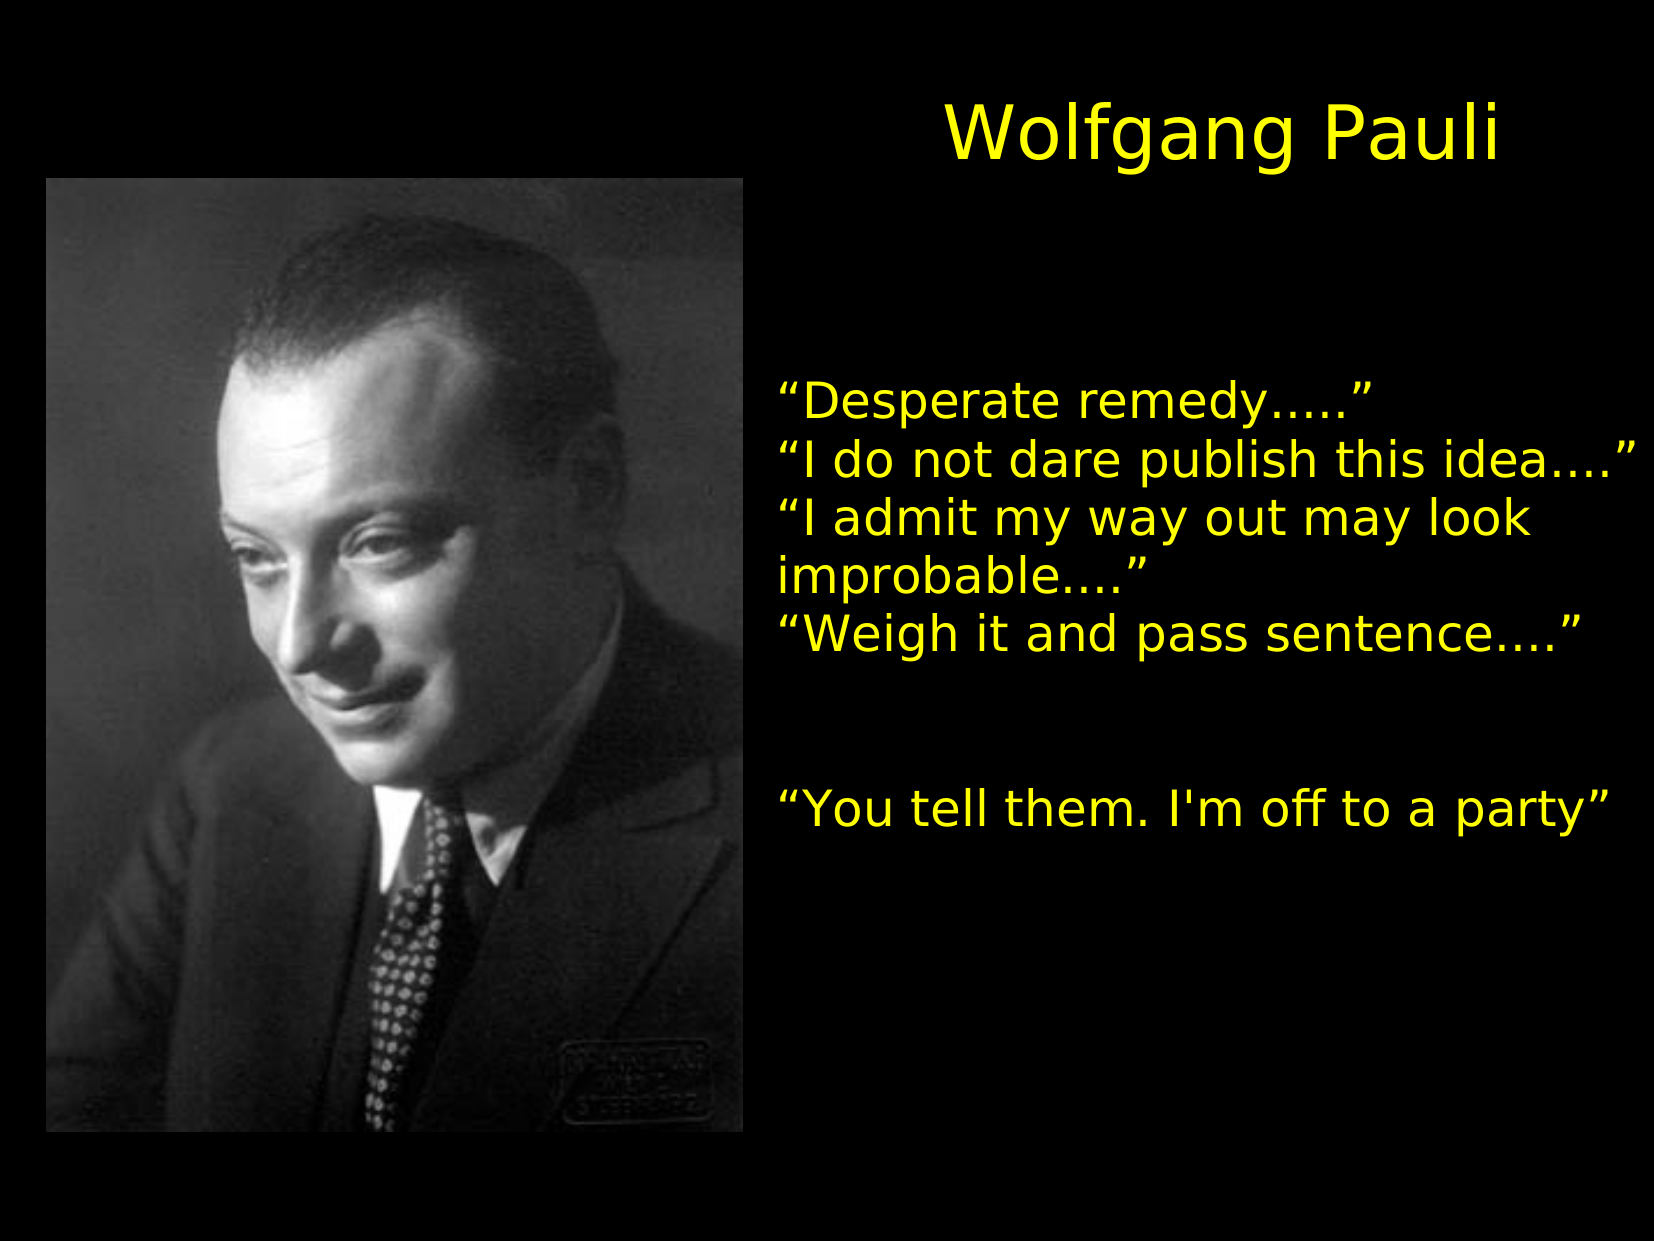

Wolfgang Pauli
“Desperate remedy.....”
“I do not dare publish this idea....”
“I admit my way out may look
improbable....”
“Weigh it and pass sentence....”
“You tell them. I'm off to a party”